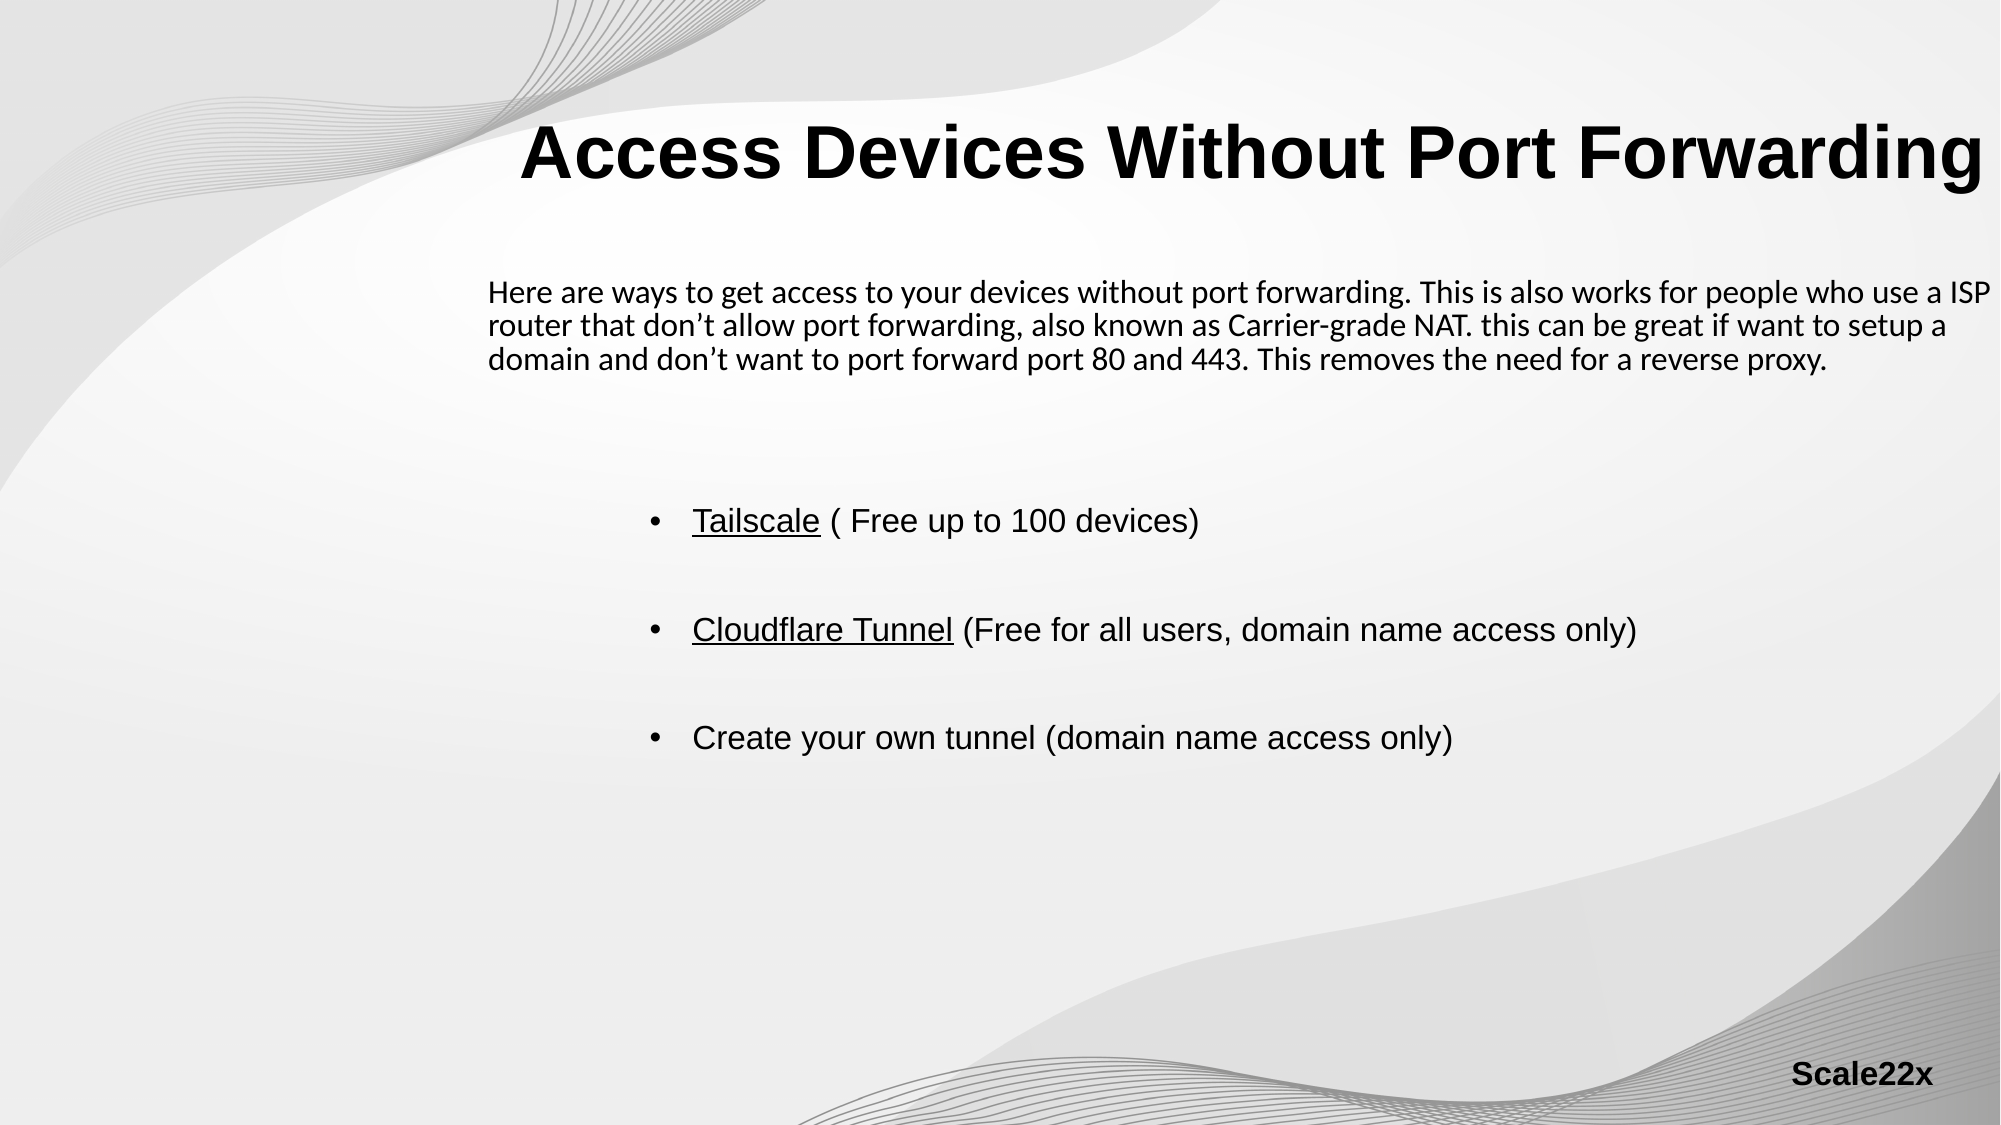

# Access Devices Without Port Forwarding
Here are ways to get access to your devices without port forwarding. This is also works for people who use a ISP router that don’t allow port forwarding, also known as Carrier-grade NAT. this can be great if want to setup a domain and don’t want to port forward port 80 and 443. This removes the need for a reverse proxy.
Tailscale ( Free up to 100 devices)
Cloudflare Tunnel (Free for all users, domain name access only)
Create your own tunnel (domain name access only)
Scale22x